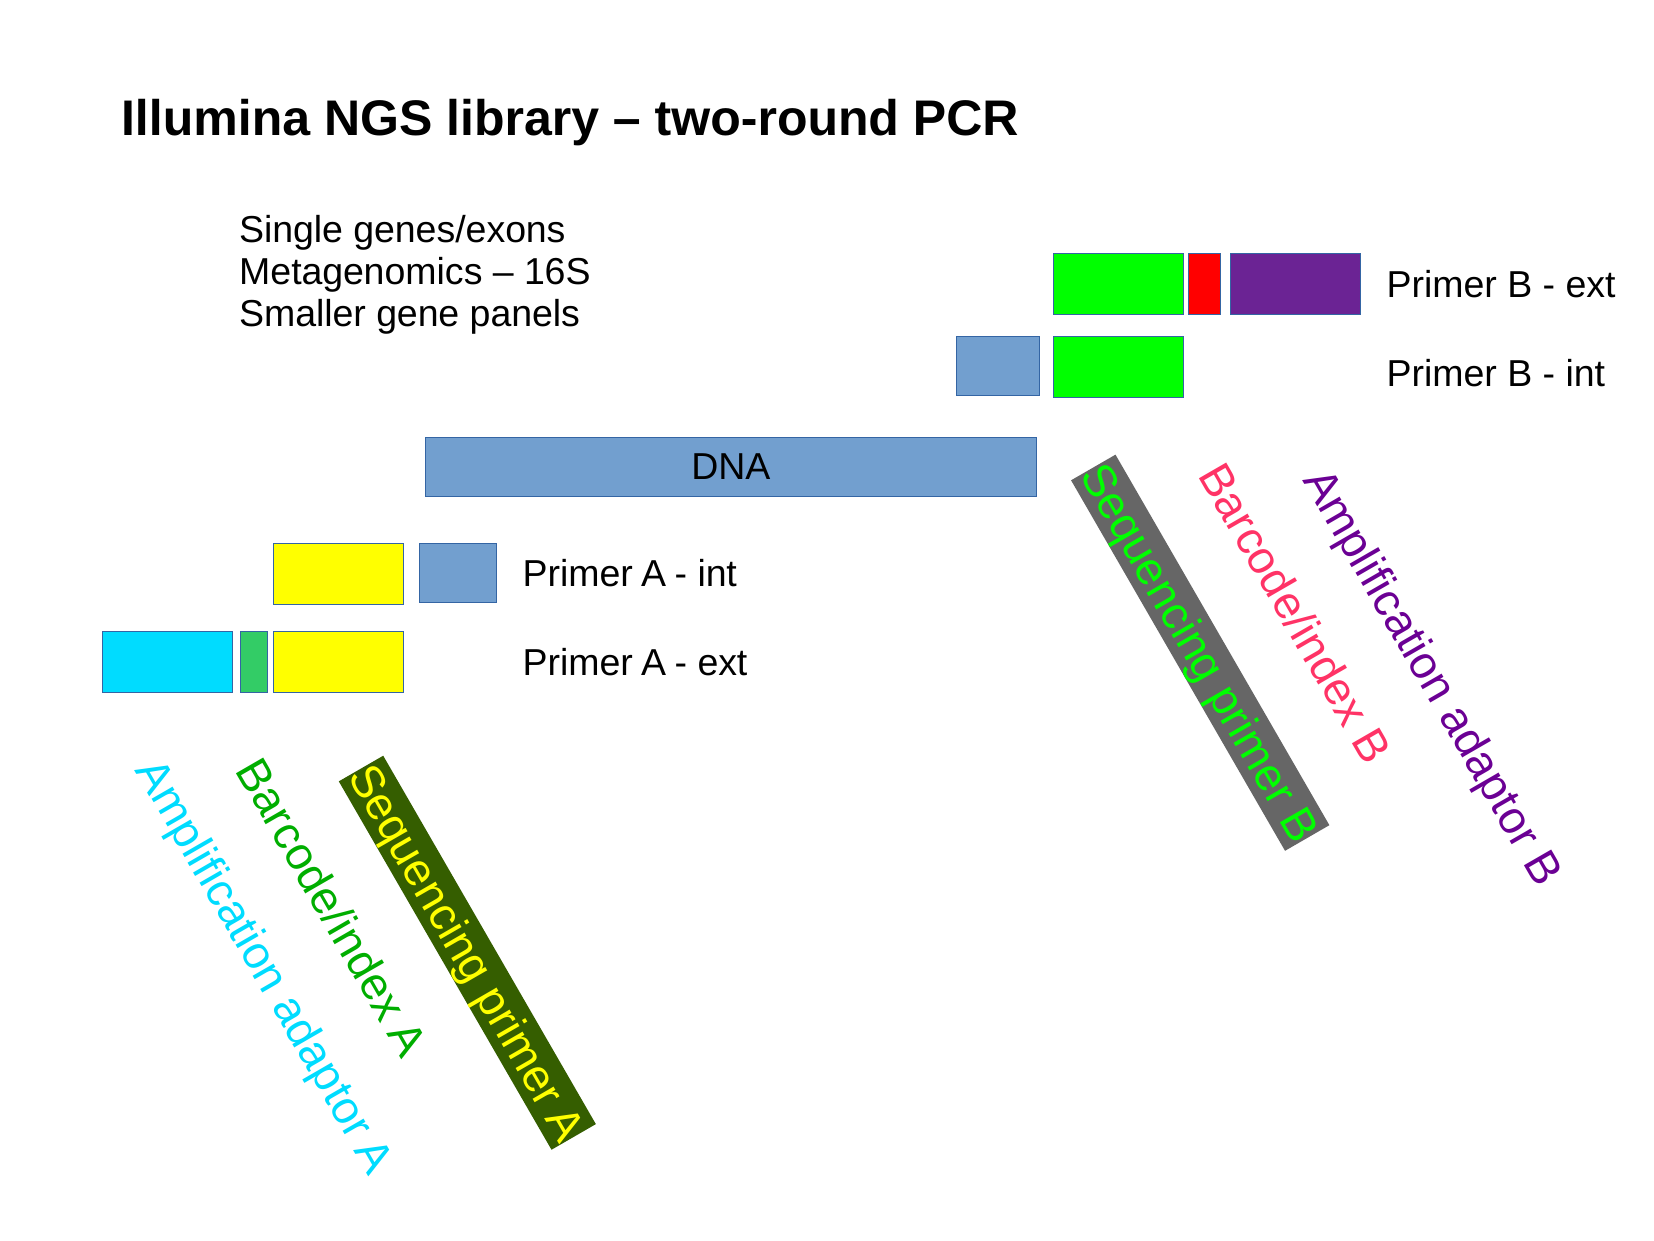

Illumina NGS library – two-round PCR
Single genes/exons
Metagenomics – 16S
Smaller gene panels
Primer B - ext
Primer B - int
DNA
Primer A - int
Barcode/index B
Sequencing primer B
Primer A - ext
Amplification adaptor B
Barcode/index A
Sequencing primer A
Amplification adaptor A